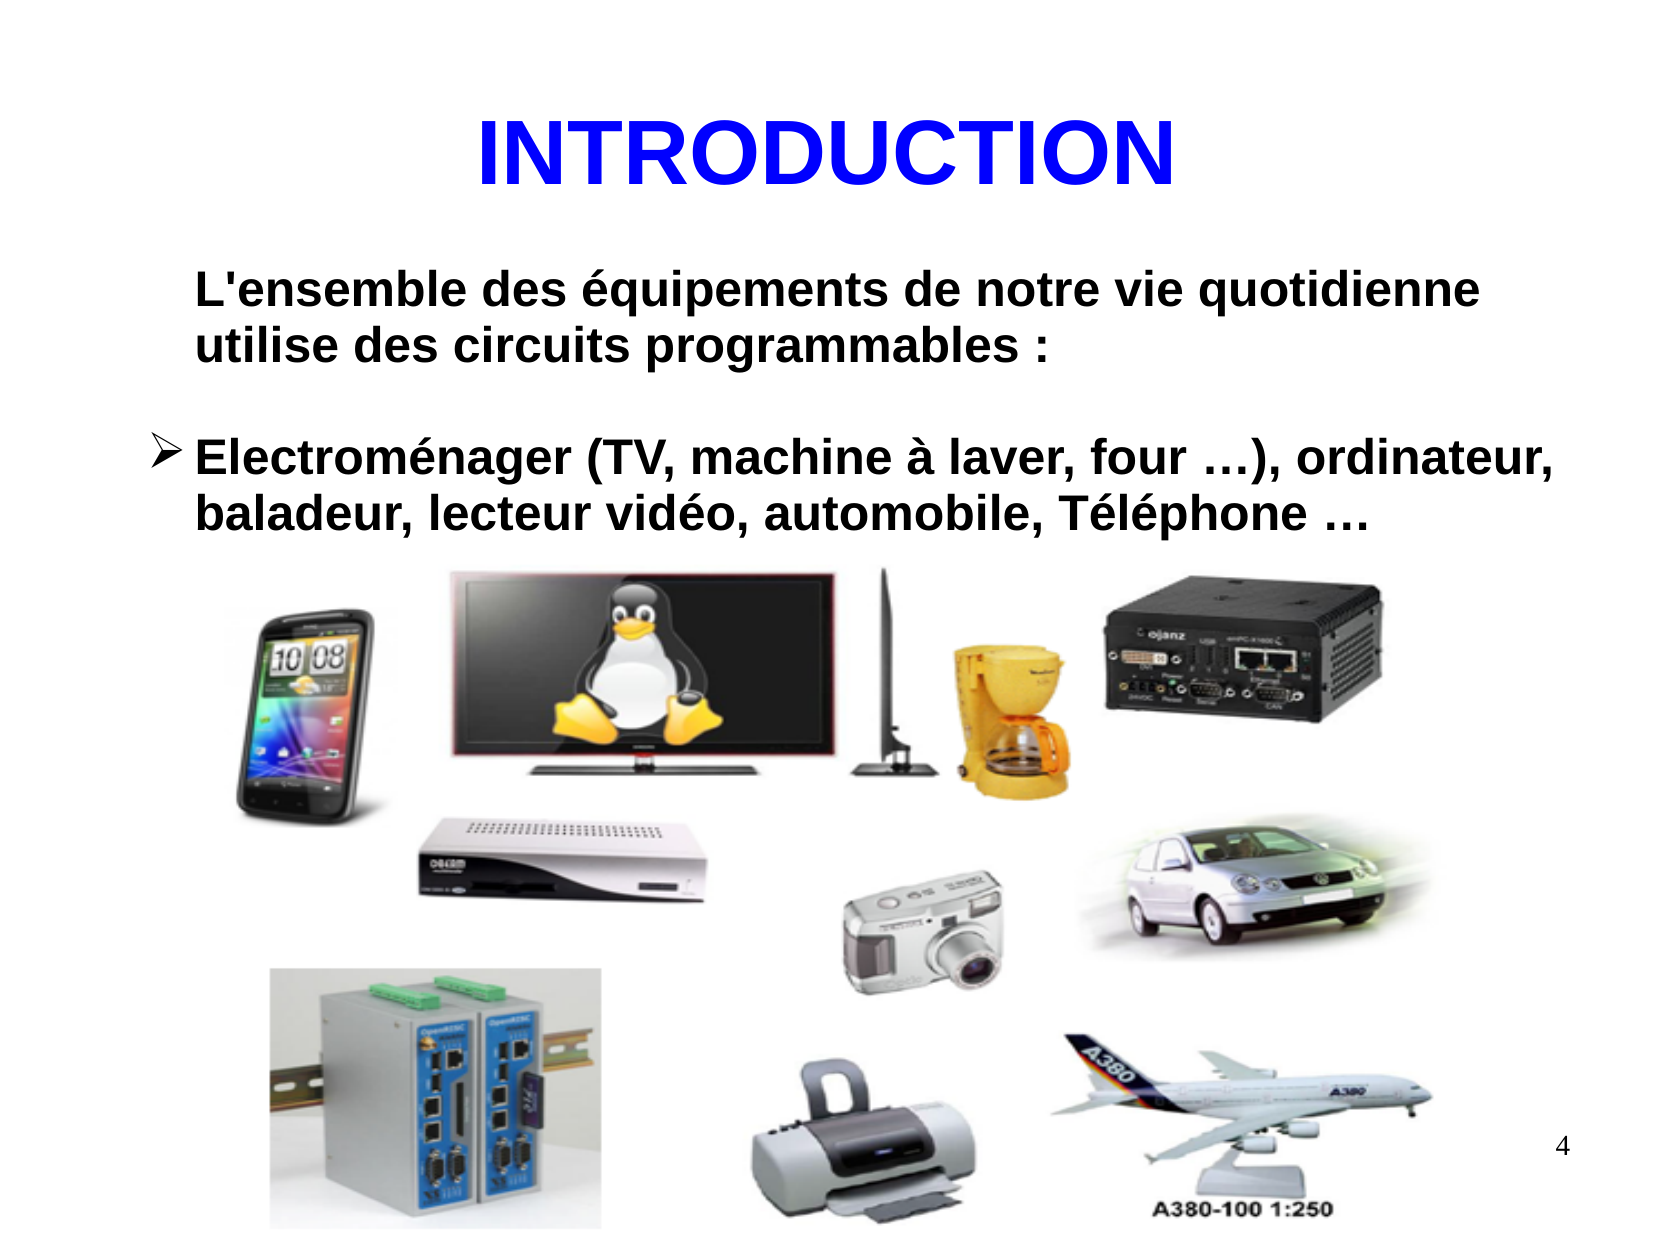

# INTRODUCTION
L'ensemble des équipements de notre vie quotidienne utilise des circuits programmables :
Electroménager (TV, machine à laver, four …), ordinateur, baladeur, lecteur vidéo, automobile, Téléphone …
4